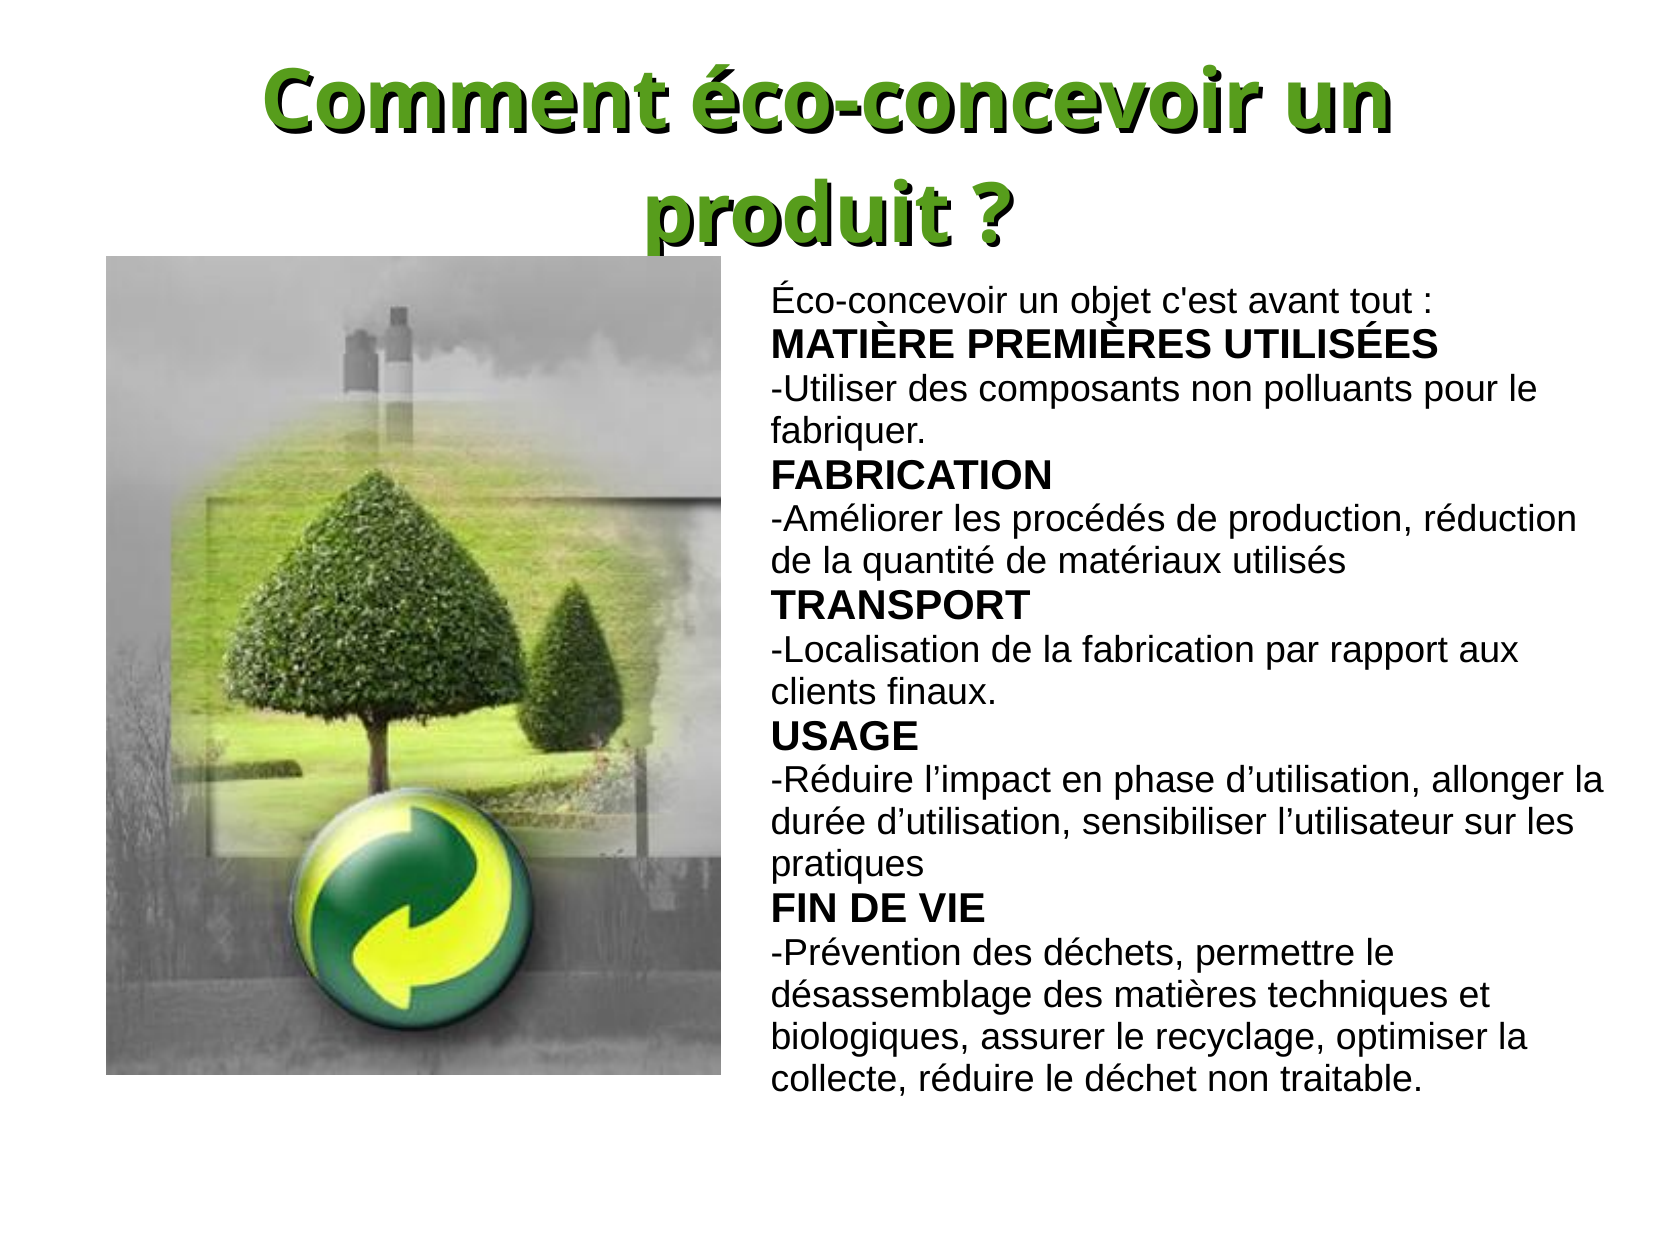

# Comment éco-concevoir un produit ?
Éco-concevoir un objet c'est avant tout :
MATIÈRE PREMIÈRES UTILISÉES
-Utiliser des composants non polluants pour le fabriquer.
FABRICATION
-Améliorer les procédés de production, réduction de la quantité de matériaux utilisés
TRANSPORT
-Localisation de la fabrication par rapport aux clients finaux.
USAGE
-Réduire l’impact en phase d’utilisation, allonger la durée d’utilisation, sensibiliser l’utilisateur sur les pratiques
FIN DE VIE
-Prévention des déchets, permettre le désassemblage des matières techniques et biologiques, assurer le recyclage, optimiser la collecte, réduire le déchet non traitable.